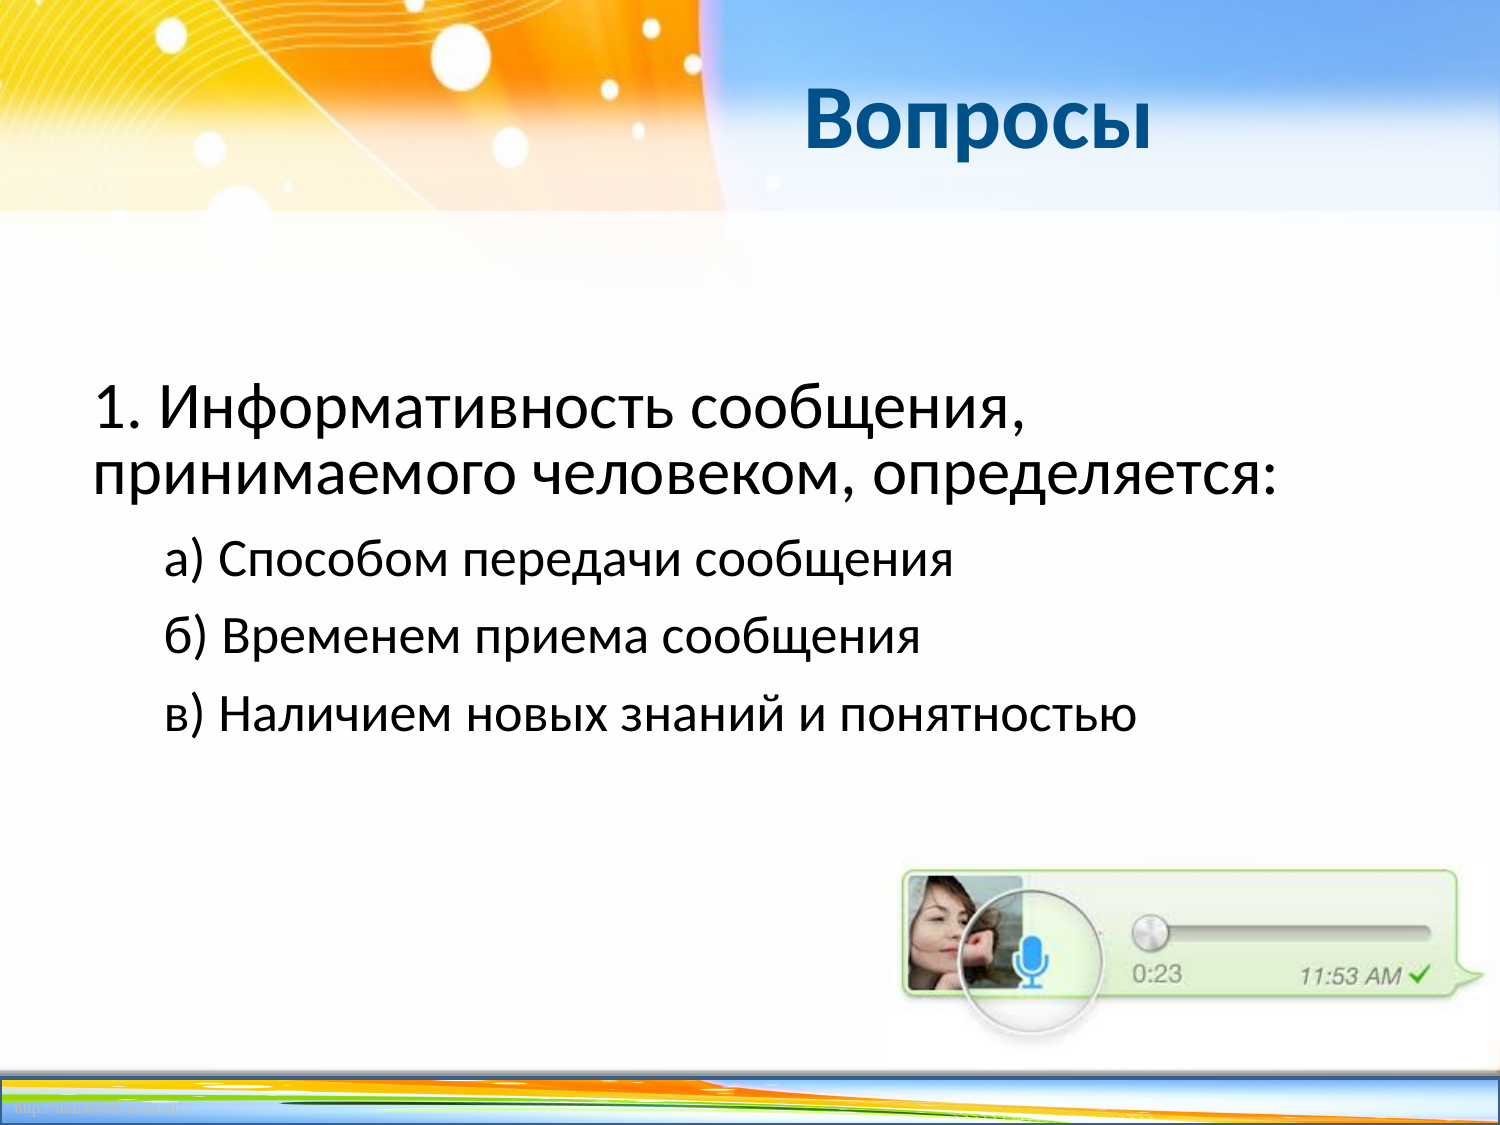

# Вопросы
 Информативность сообщения, принимаемого человеком, определяется:
 Способом передачи сообщения
 Временем приема сообщения
 Наличием новых знаний и понятностью